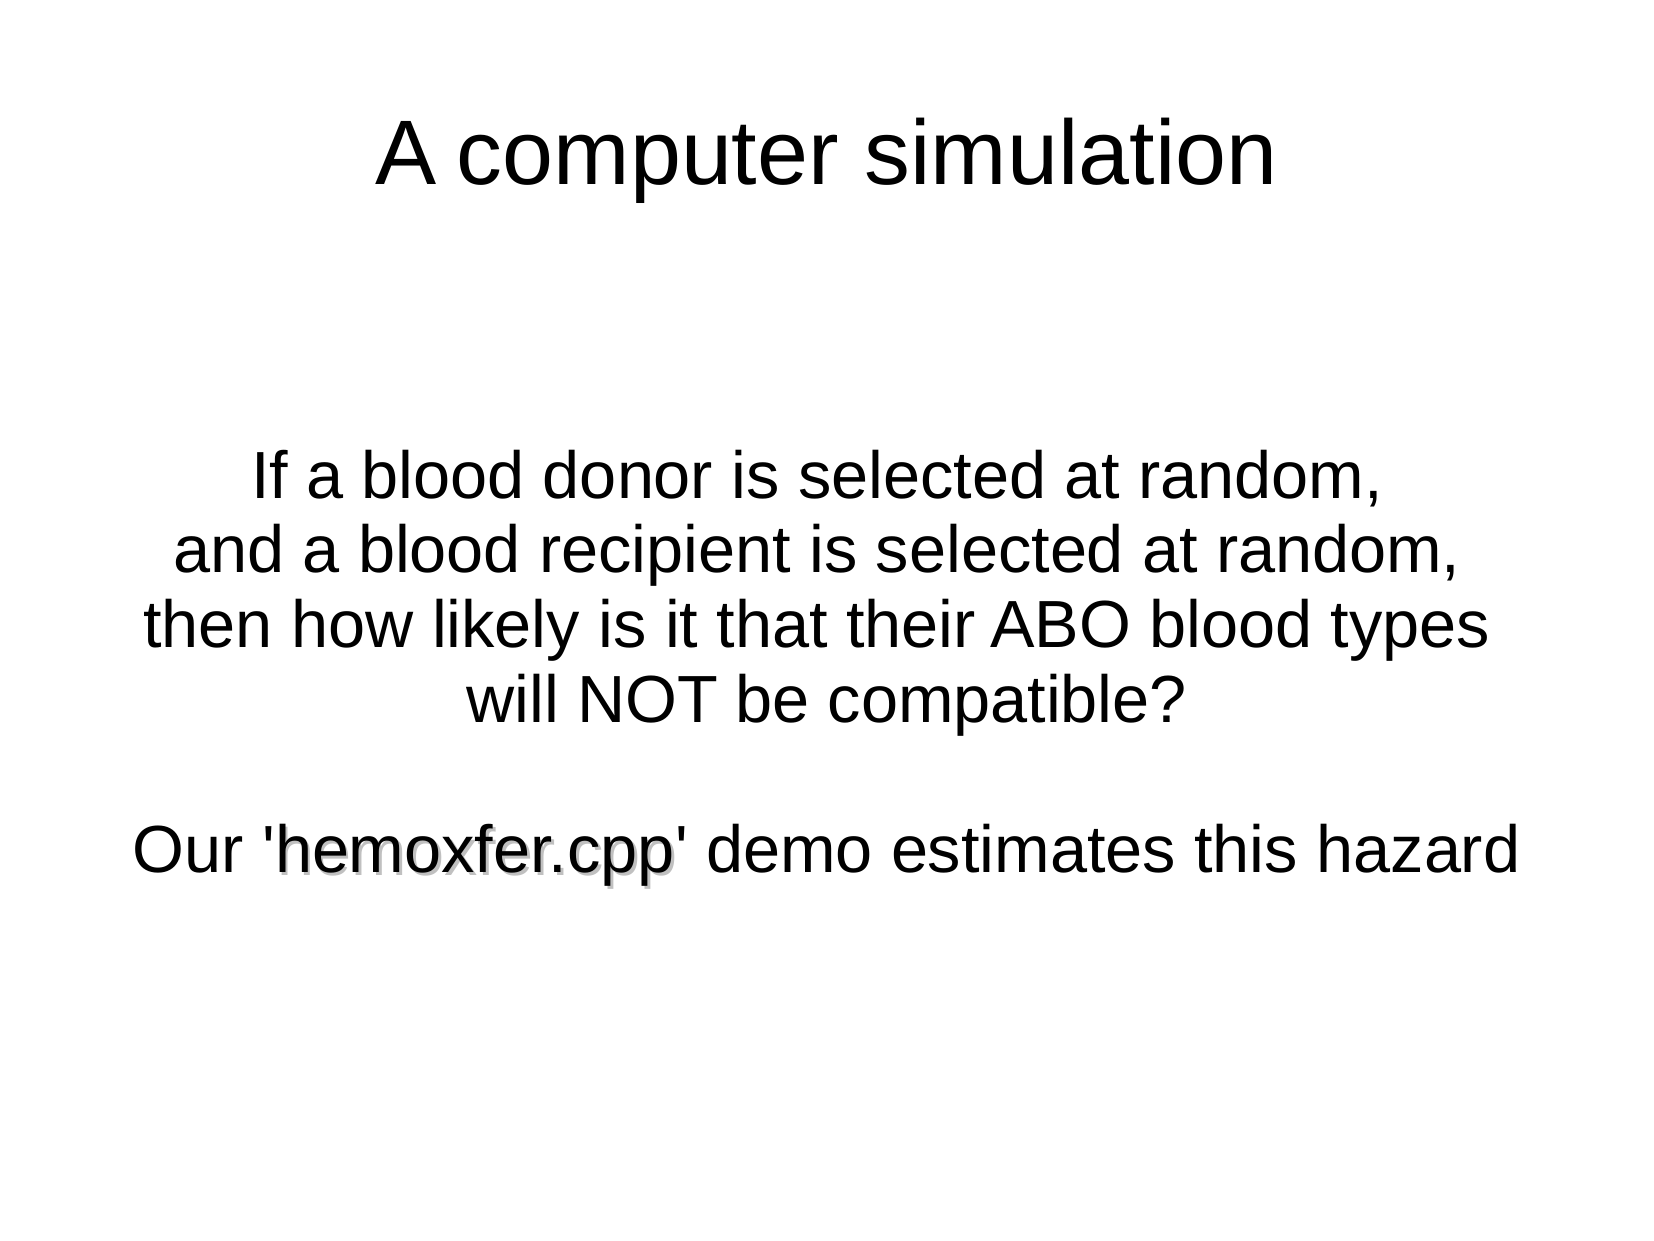

# A computer simulation
If a blood donor is selected at random,
and a blood recipient is selected at random,
then how likely is it that their ABO blood types
will NOT be compatible?
Our 'hemoxfer.cpp' demo estimates this hazard